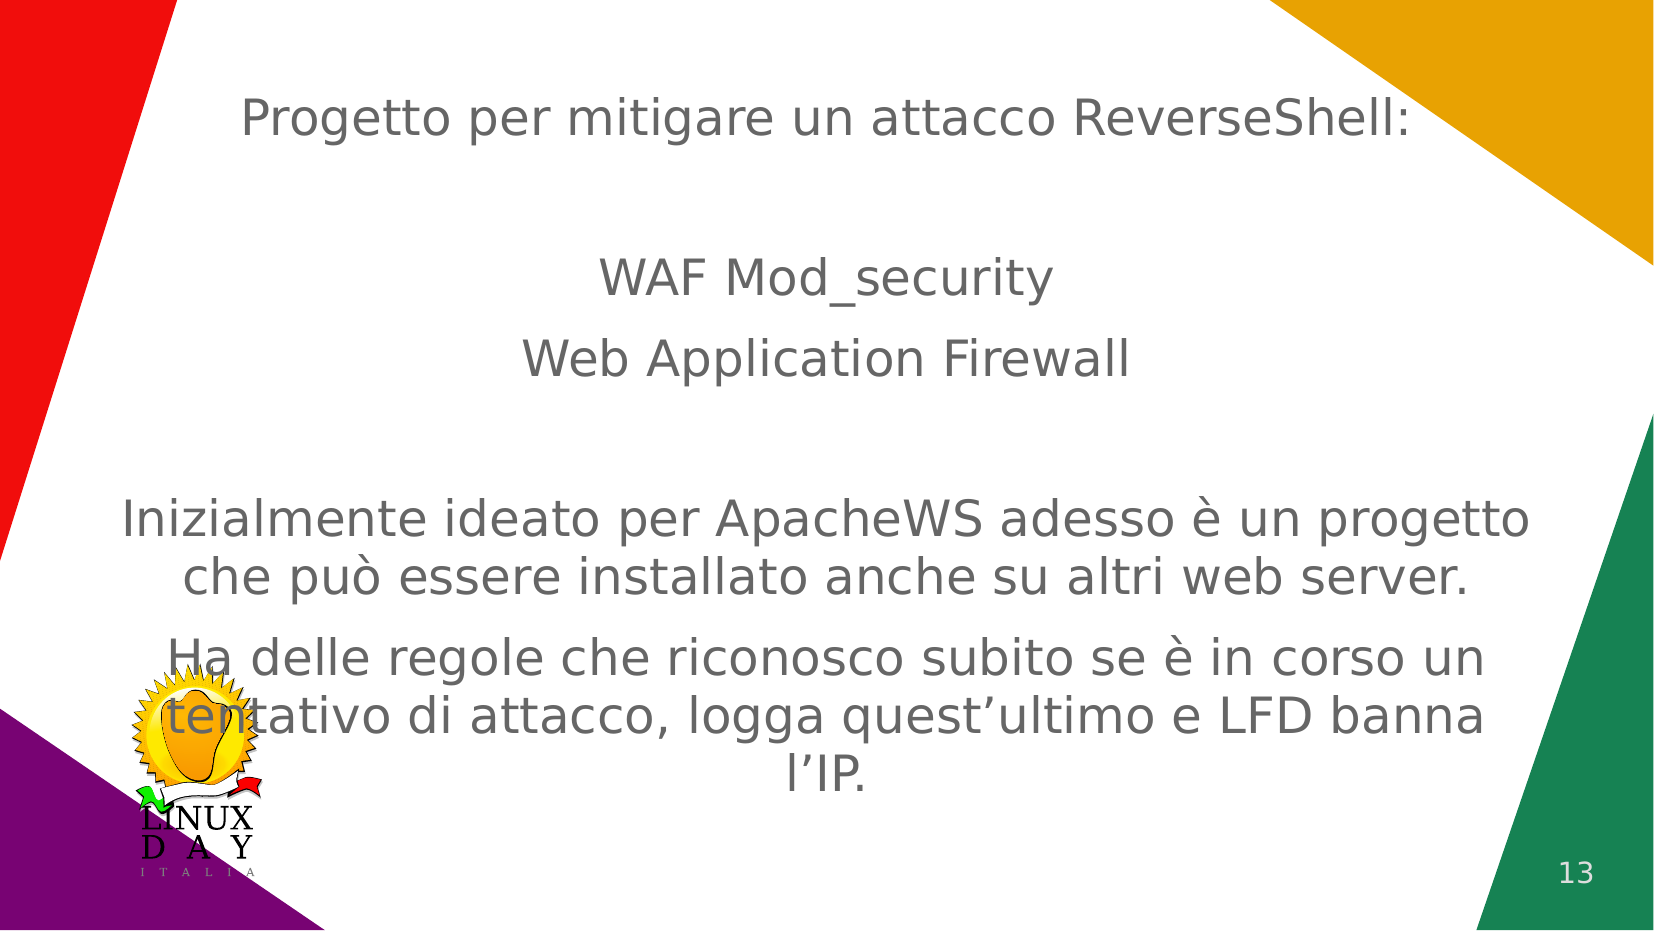

# Progetto per mitigare un attacco ReverseShell:
WAF Mod_security
Web Application Firewall
Inizialmente ideato per ApacheWS adesso è un progetto che può essere installato anche su altri web server.
Ha delle regole che riconosco subito se è in corso un tentativo di attacco, logga quest’ultimo e LFD banna l’IP.
13